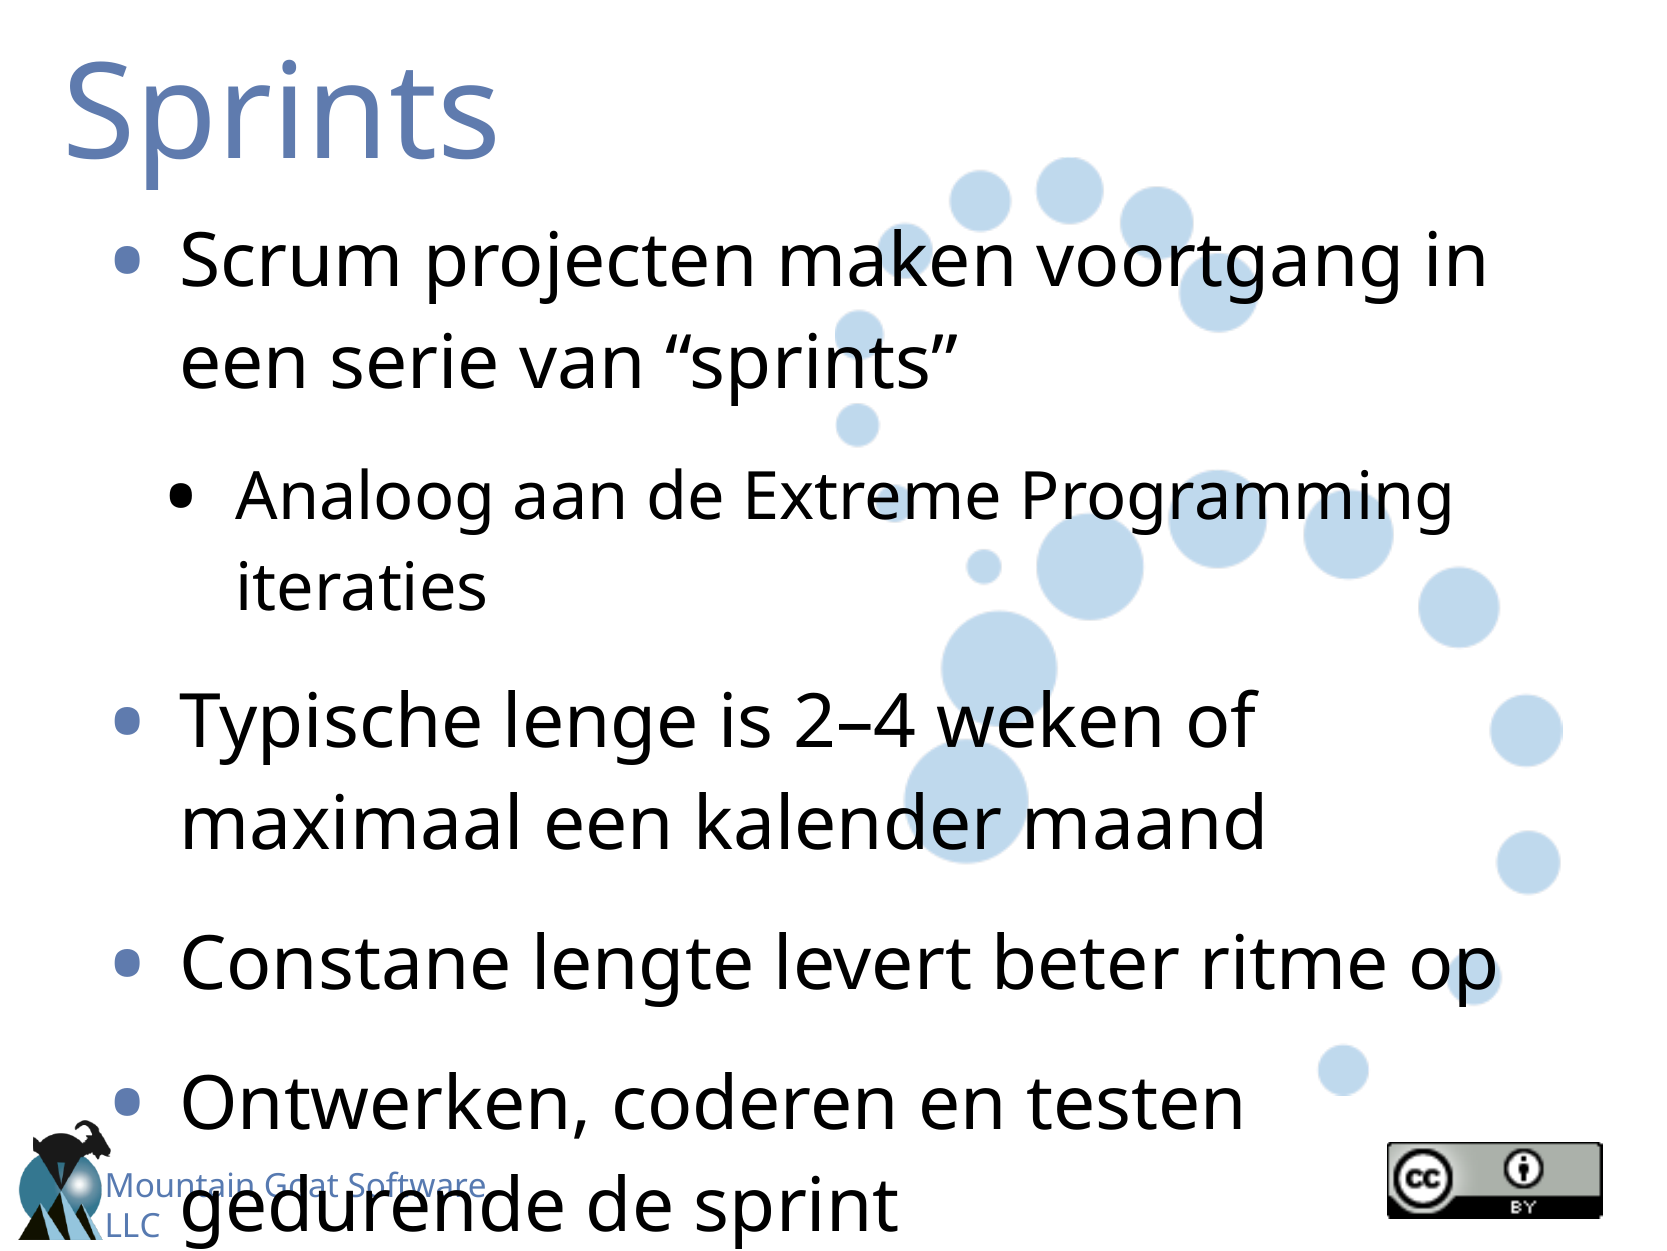

# Sprints
Scrum projecten maken voortgang in een serie van “sprints”
Analoog aan de Extreme Programming iteraties
Typische lenge is 2–4 weken of maximaal een kalender maand
Constane lengte levert beter ritme op
Ontwerken, coderen en testen gedurende de sprint